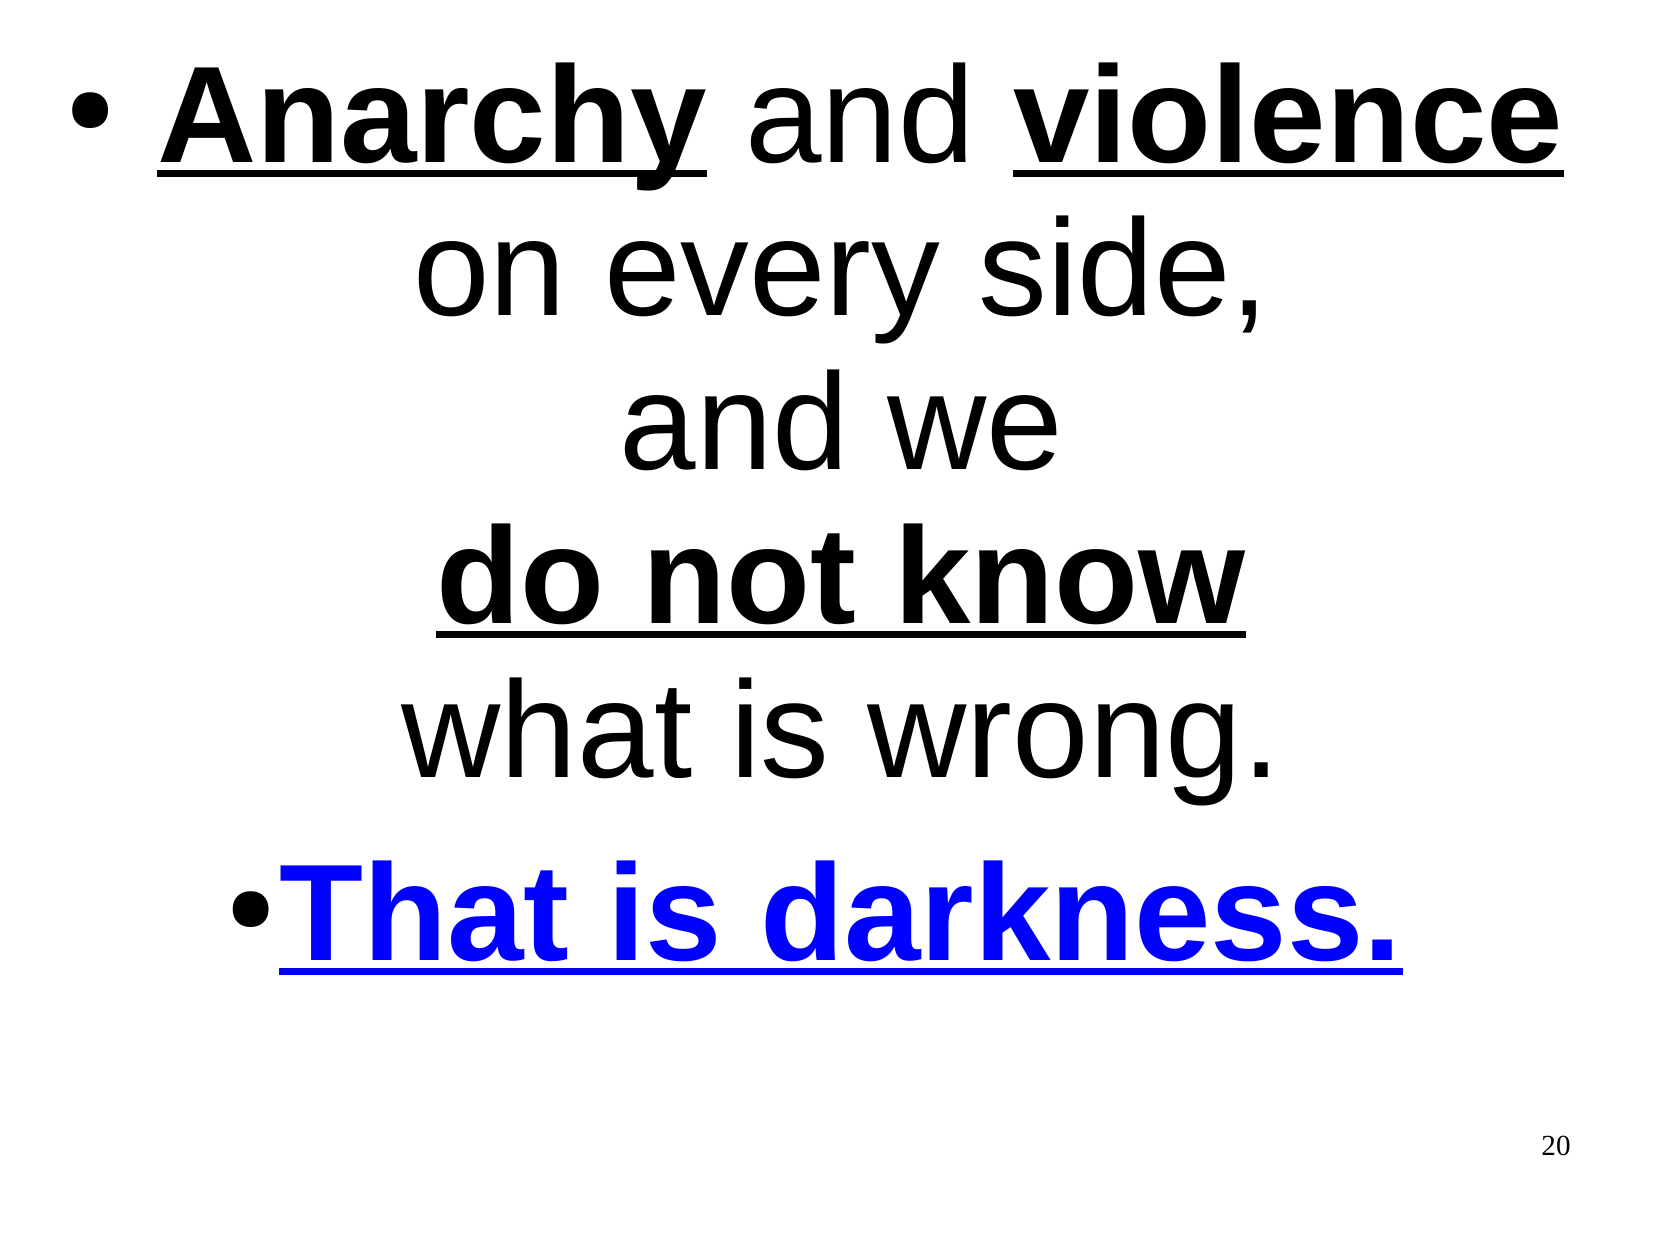

# Anarchy and violence on every side, and we do not know what is wrong.
That is darkness.
20